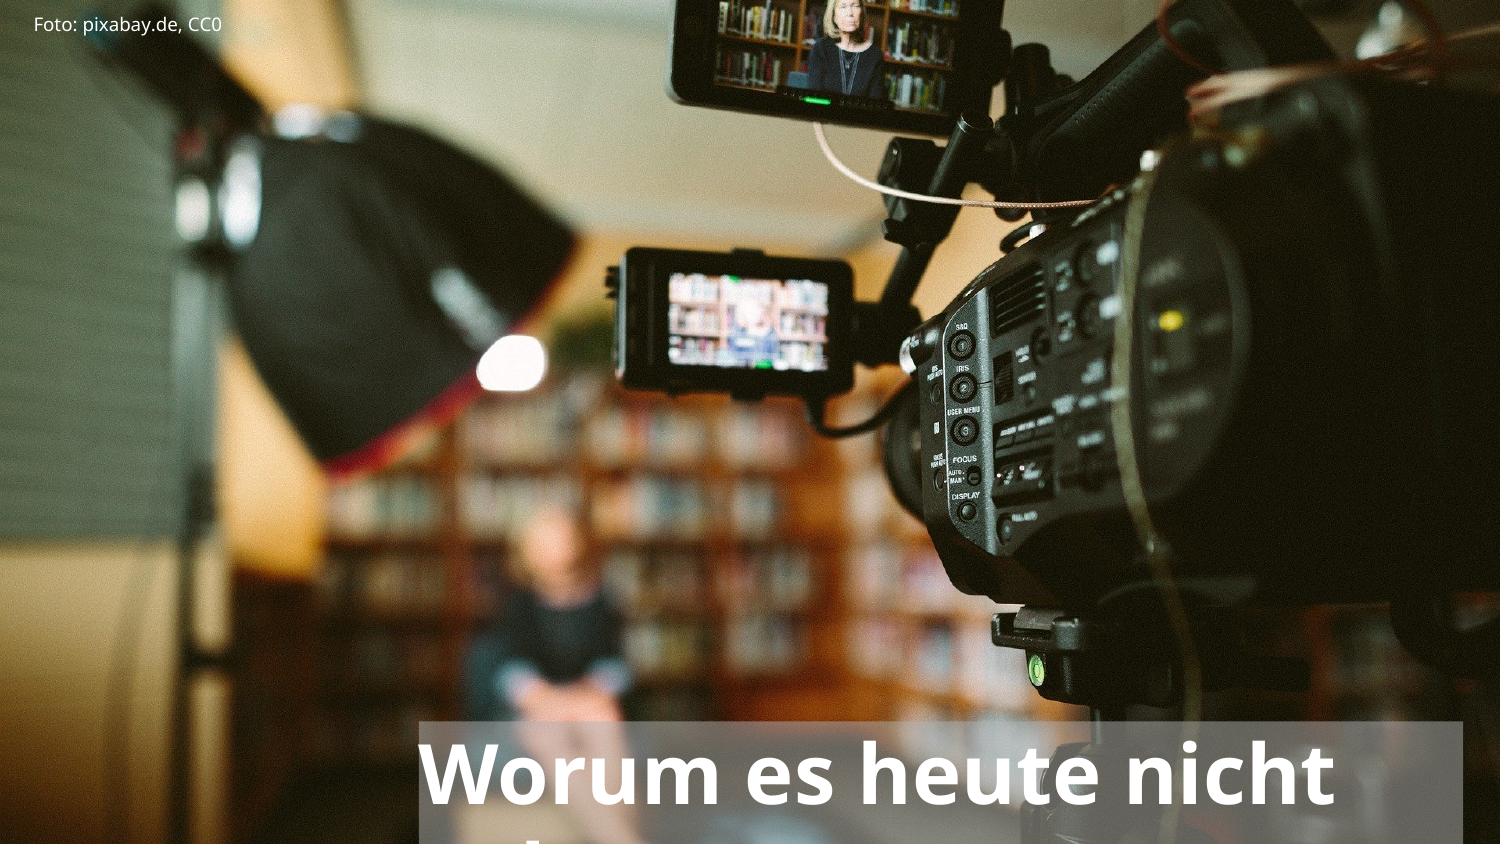

Foto: pixabay.de, CC0
Worum es heute nicht geht.